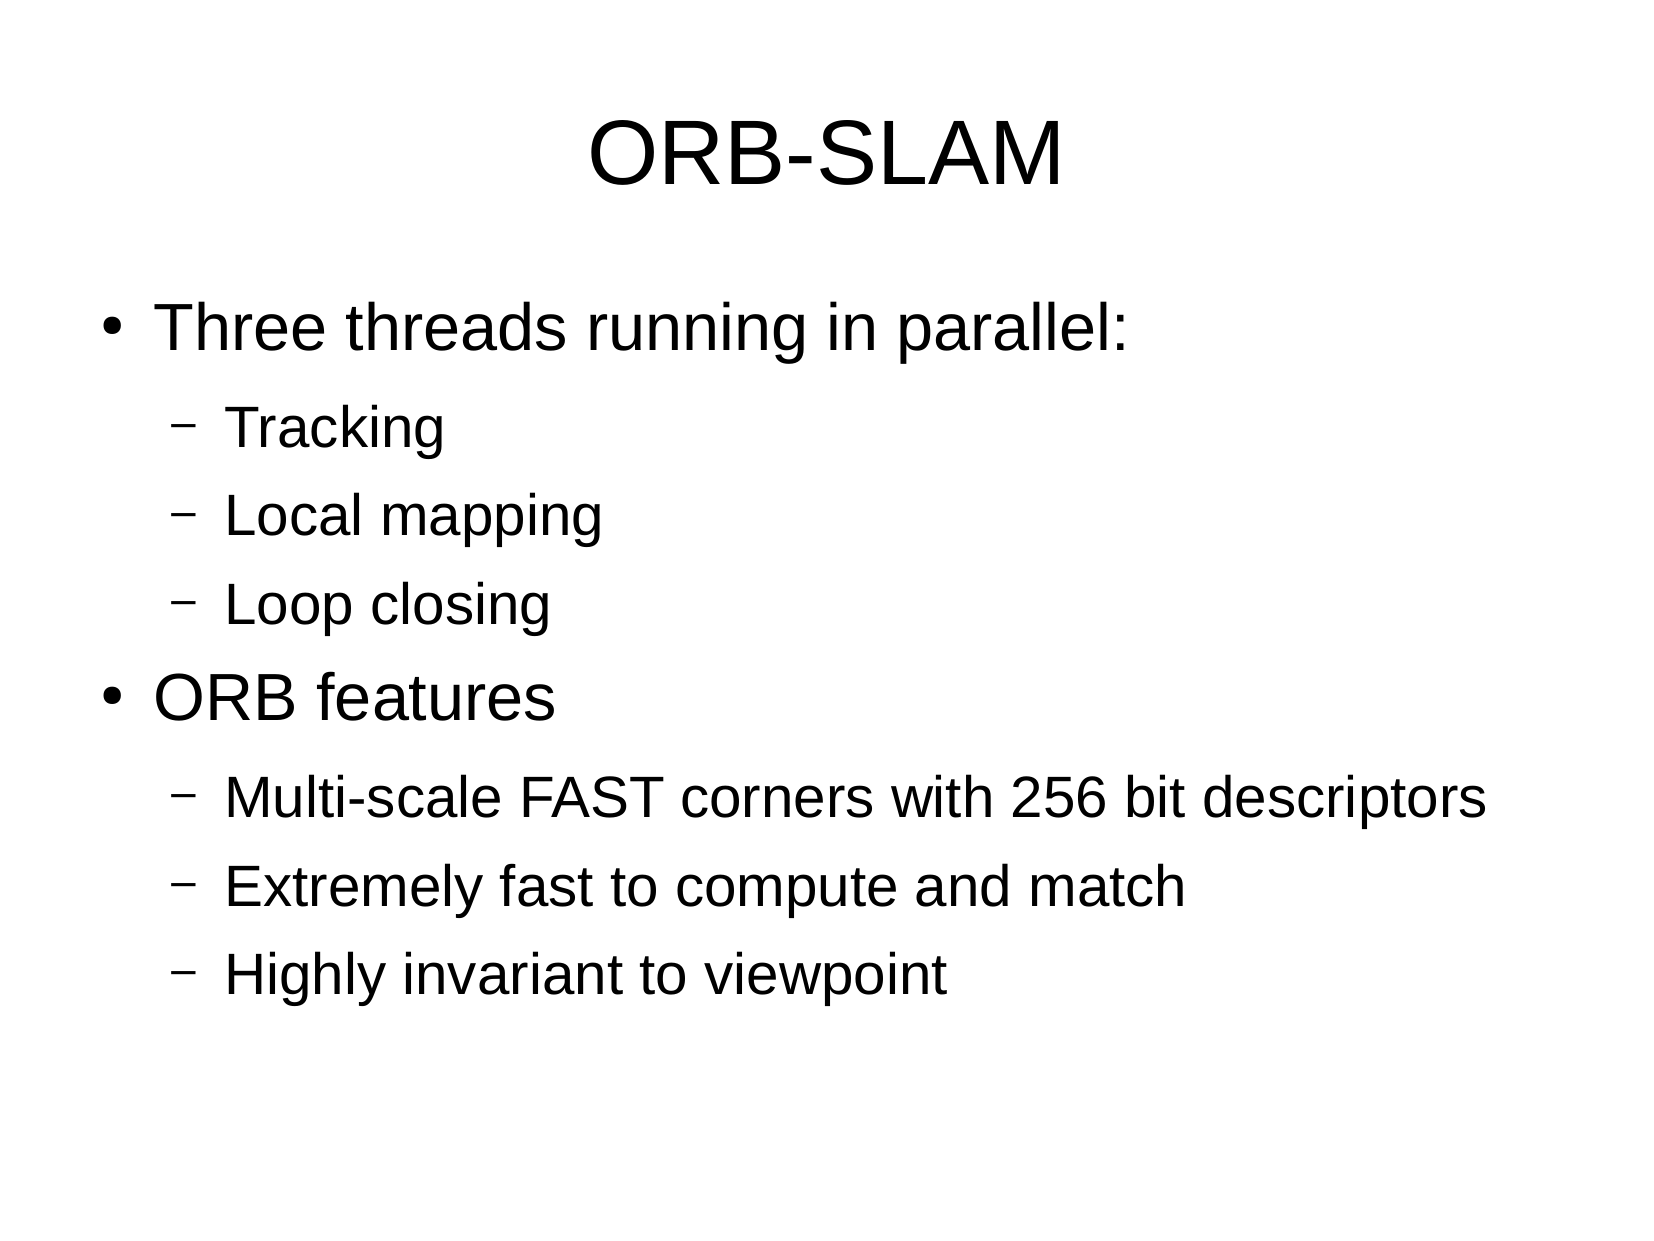

# ORB-SLAM
Three threads running in parallel:
Tracking
Local mapping
Loop closing
ORB features
Multi-scale FAST corners with 256 bit descriptors
Extremely fast to compute and match
Highly invariant to viewpoint